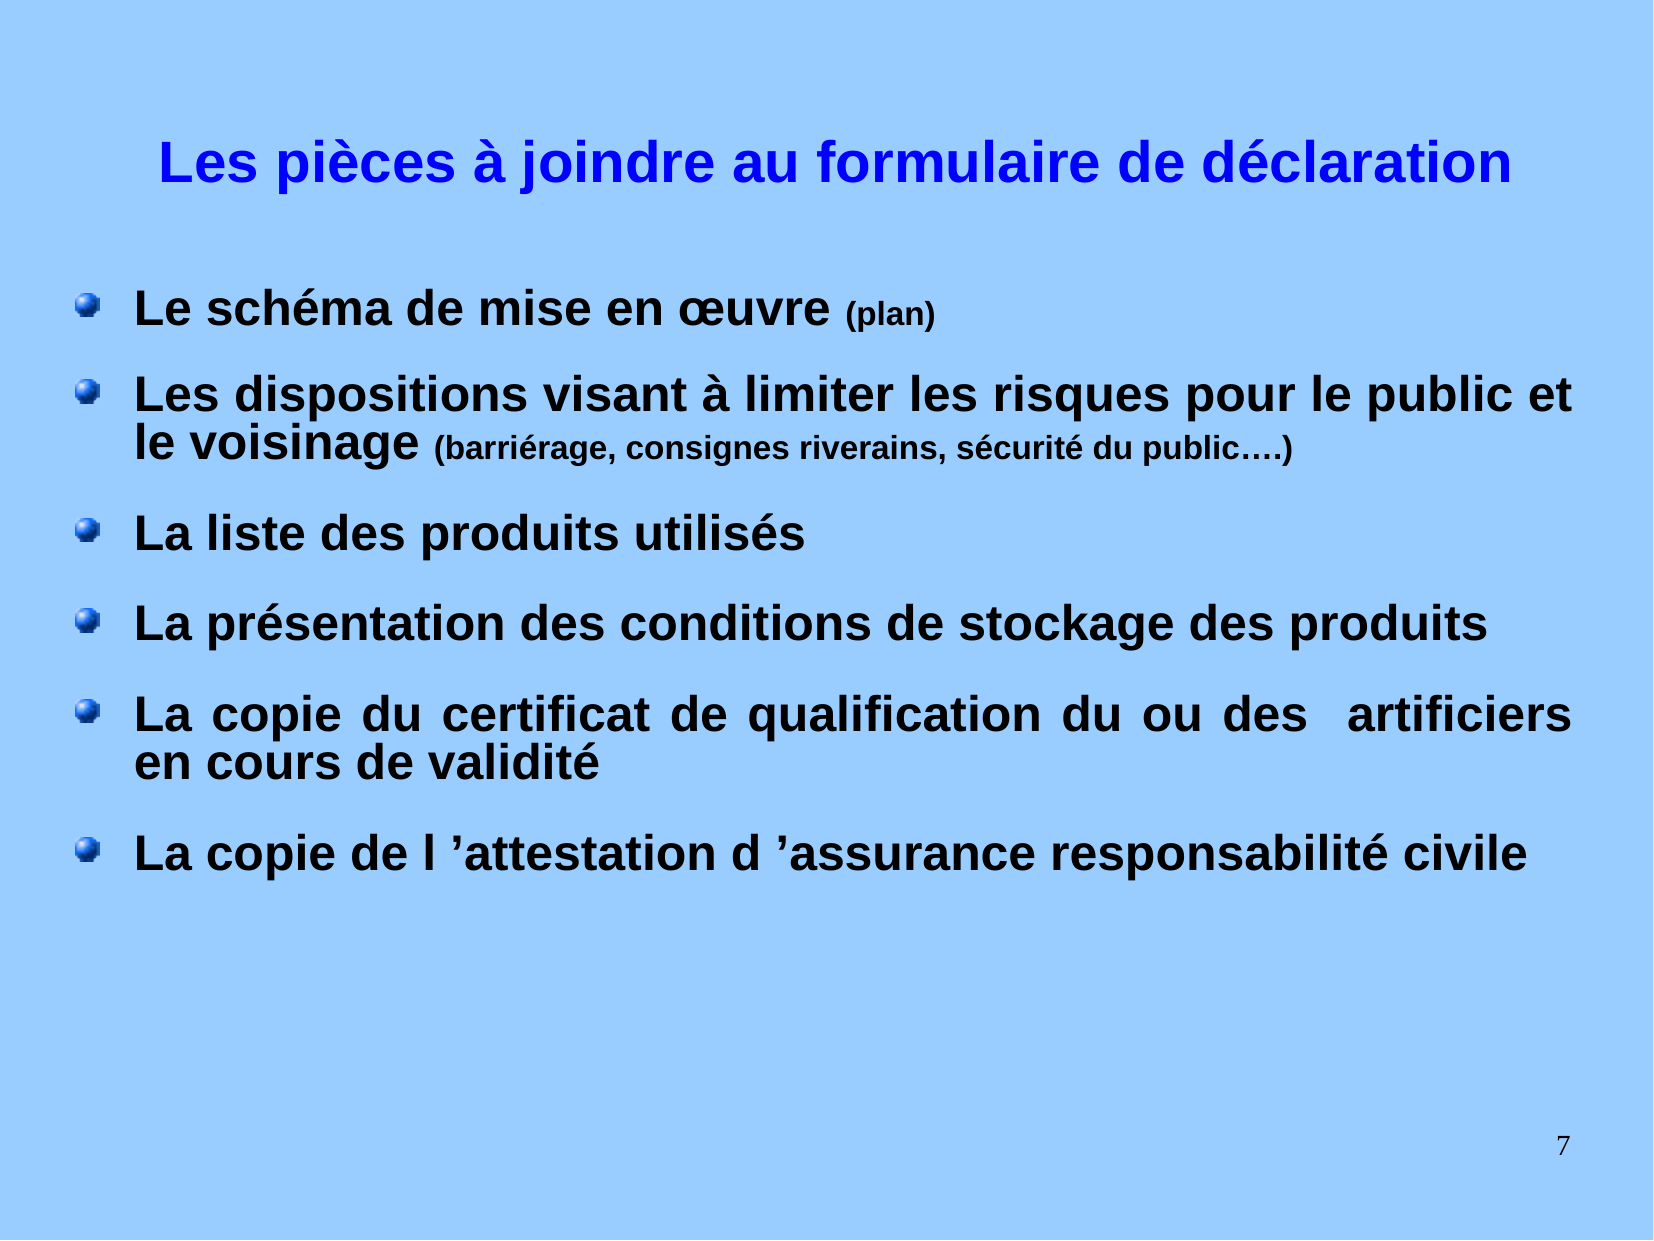

Les pièces à joindre au formulaire de déclaration
# Le schéma de mise en œuvre (plan)
Les dispositions visant à limiter les risques pour le public et le voisinage (barriérage, consignes riverains, sécurité du public….)
La liste des produits utilisés
La présentation des conditions de stockage des produits
La copie du certificat de qualification du ou des artificiers en cours de validité
La copie de l ’attestation d ’assurance responsabilité civile
7